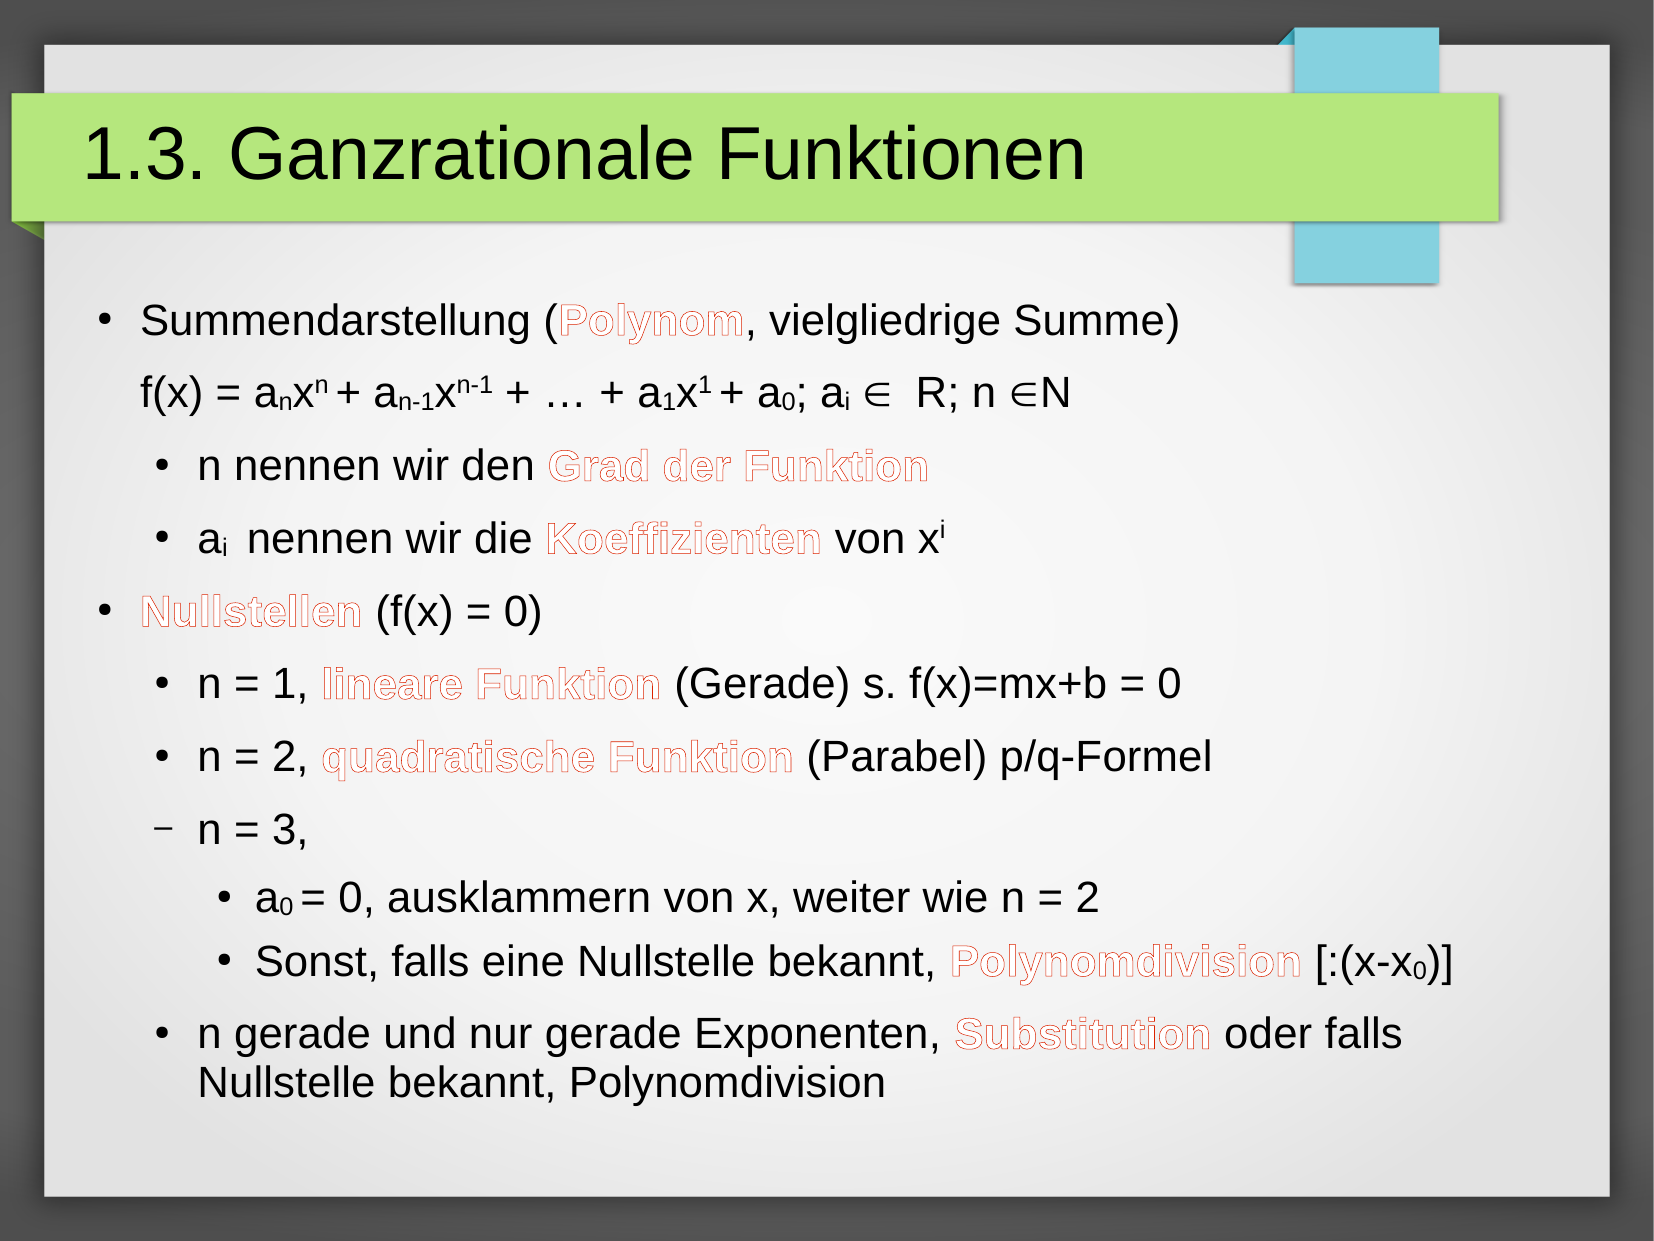

# 1.3. Ganzrationale Funktionen
Summendarstellung (Polynom, vielgliedrige Summe)
f(x) = anxn + an-1xn-1 + … + a1x1 + a0; ai ∈ R; n ∈N
n nennen wir den Grad der Funktion
ai nennen wir die Koeffizienten von xi
Nullstellen (f(x) = 0)
n = 1, lineare Funktion (Gerade) s. f(x)=mx+b = 0
n = 2, quadratische Funktion (Parabel) p/q-Formel
n = 3,
a0 = 0, ausklammern von x, weiter wie n = 2
Sonst, falls eine Nullstelle bekannt, Polynomdivision [:(x-x0)]
n gerade und nur gerade Exponenten, Substitution oder falls Nullstelle bekannt, Polynomdivision